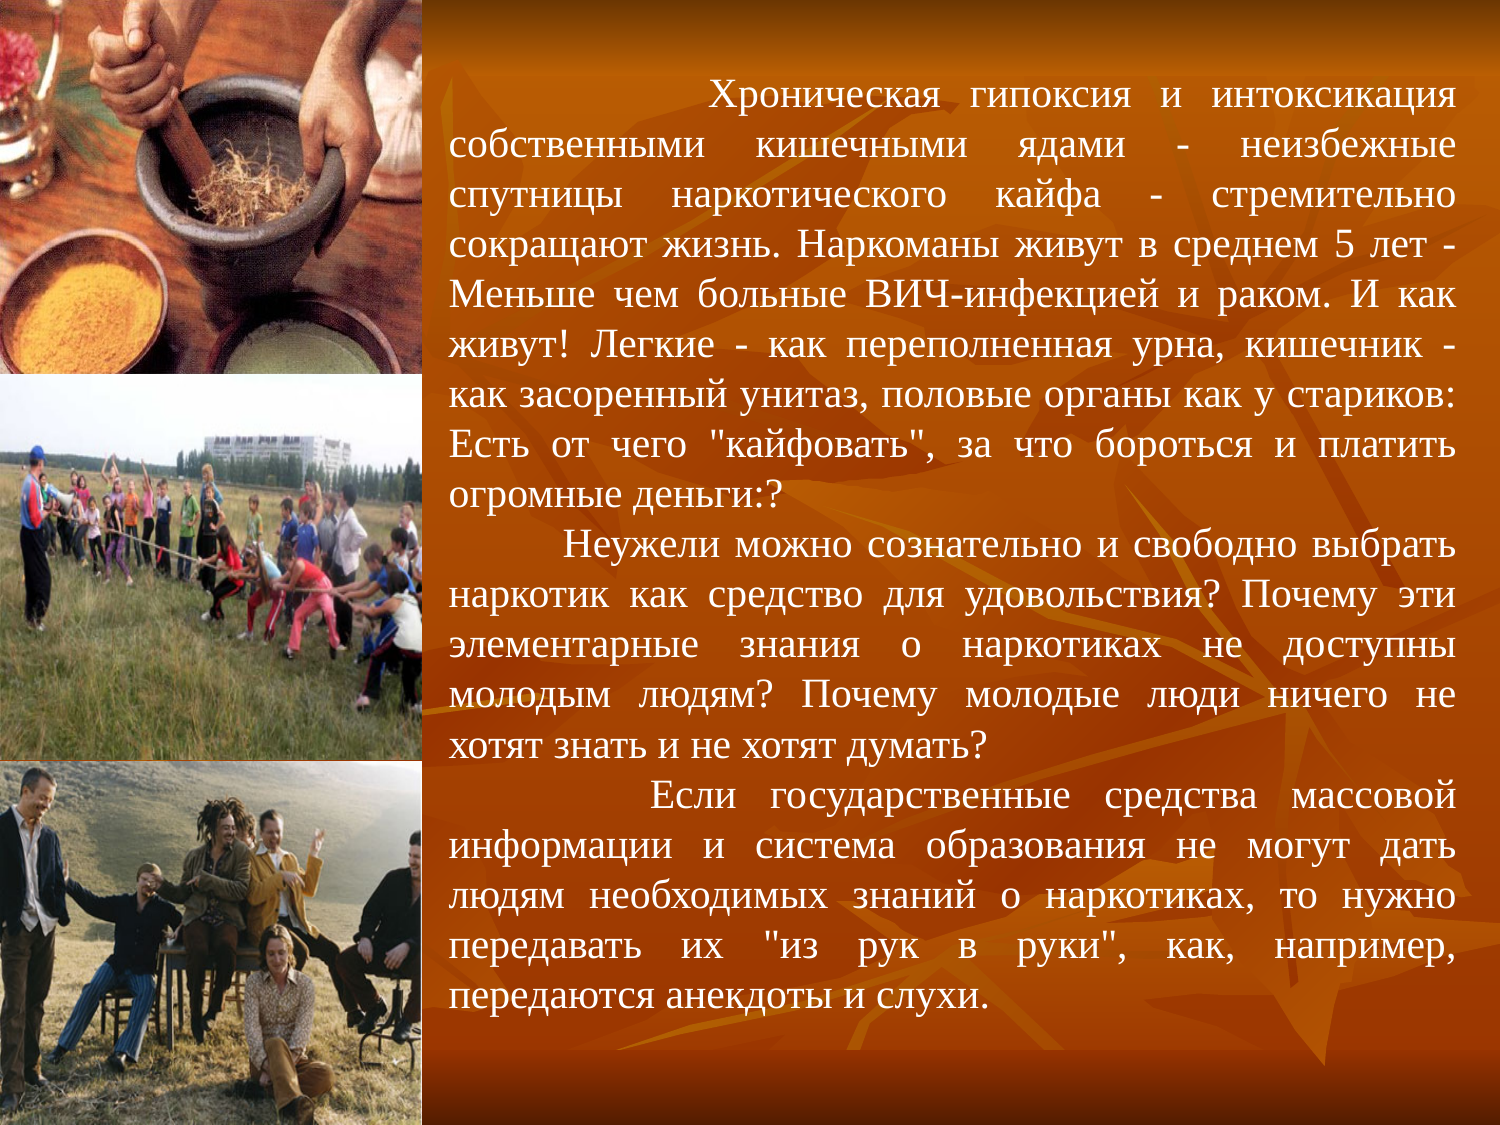

Хроническая гипоксия и интоксикация собственными кишечными ядами - неизбежные спутницы наркотического кайфа - стремительно сокращают жизнь. Наркоманы живут в среднем 5 лет - Меньше чем больные ВИЧ-инфекцией и раком. И как живут! Легкие - как переполненная урна, кишечник - как засоренный унитаз, половые органы как у стариков: Есть от чего "кайфовать", за что бороться и платить огромные деньги:?
 Неужели можно сознательно и свободно выбрать наркотик как средство для удовольствия? Почему эти элементарные знания о наркотиках не доступны молодым людям? Почему молодые люди ничего не хотят знать и не хотят думать?
 Если государственные средства массовой информации и система образования не могут дать людям необходимых знаний о наркотиках, то нужно передавать их "из рук в руки", как, например, передаются анекдоты и слухи.